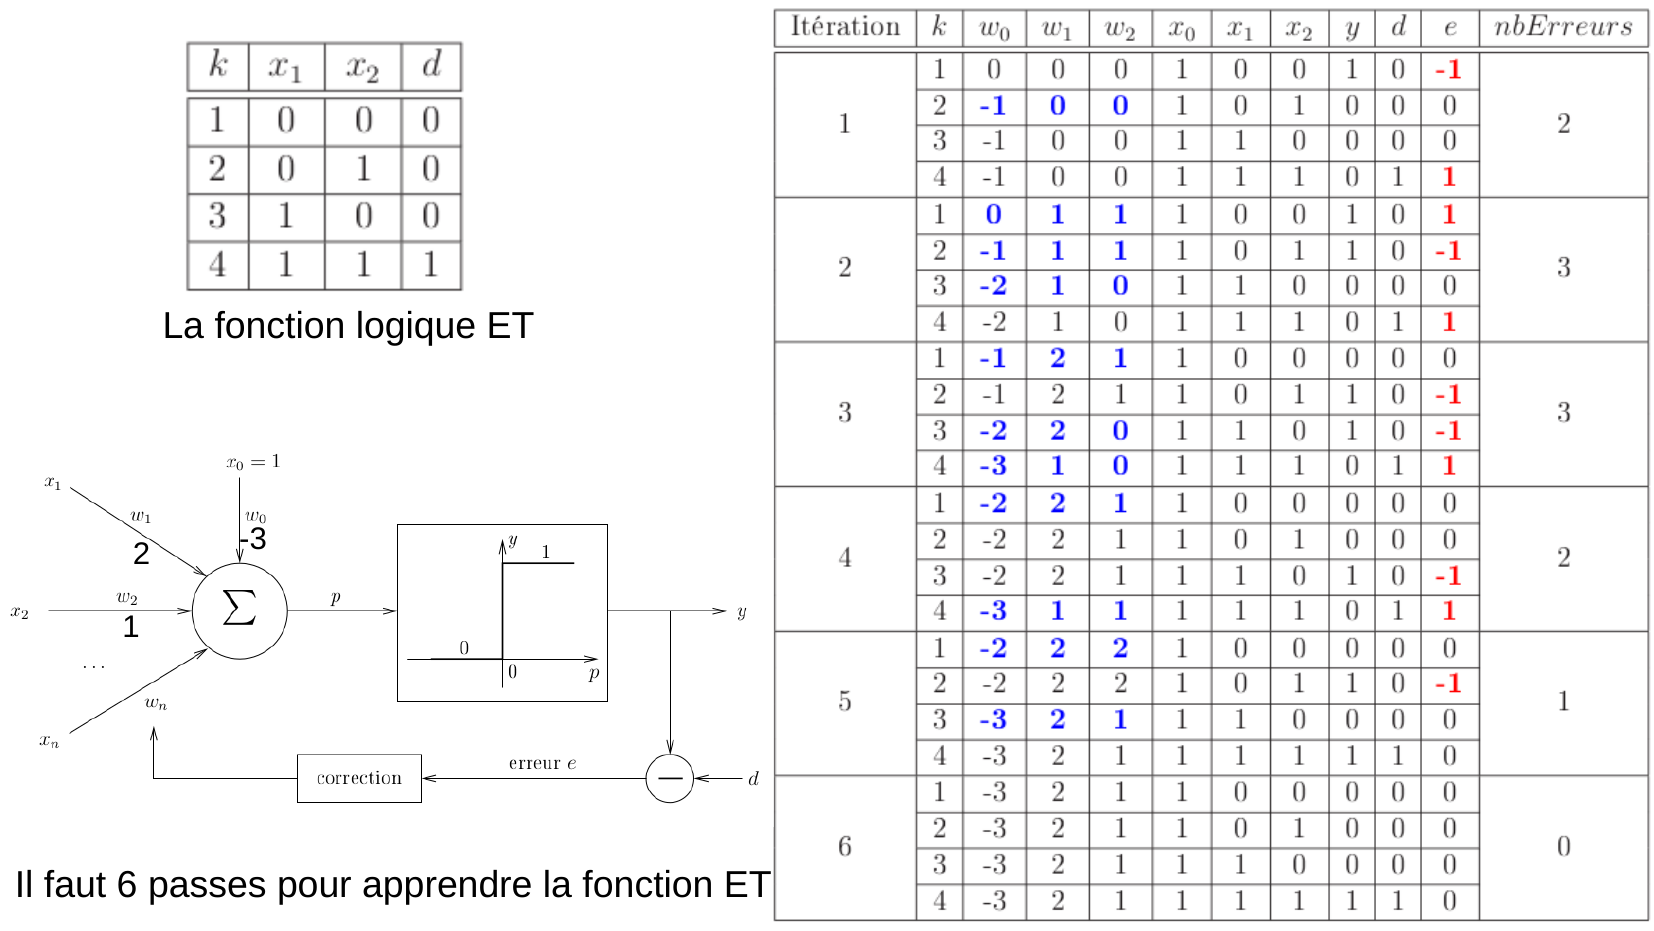

La fonction logique ET
-3
2
1
Il faut 6 passes pour apprendre la fonction ET